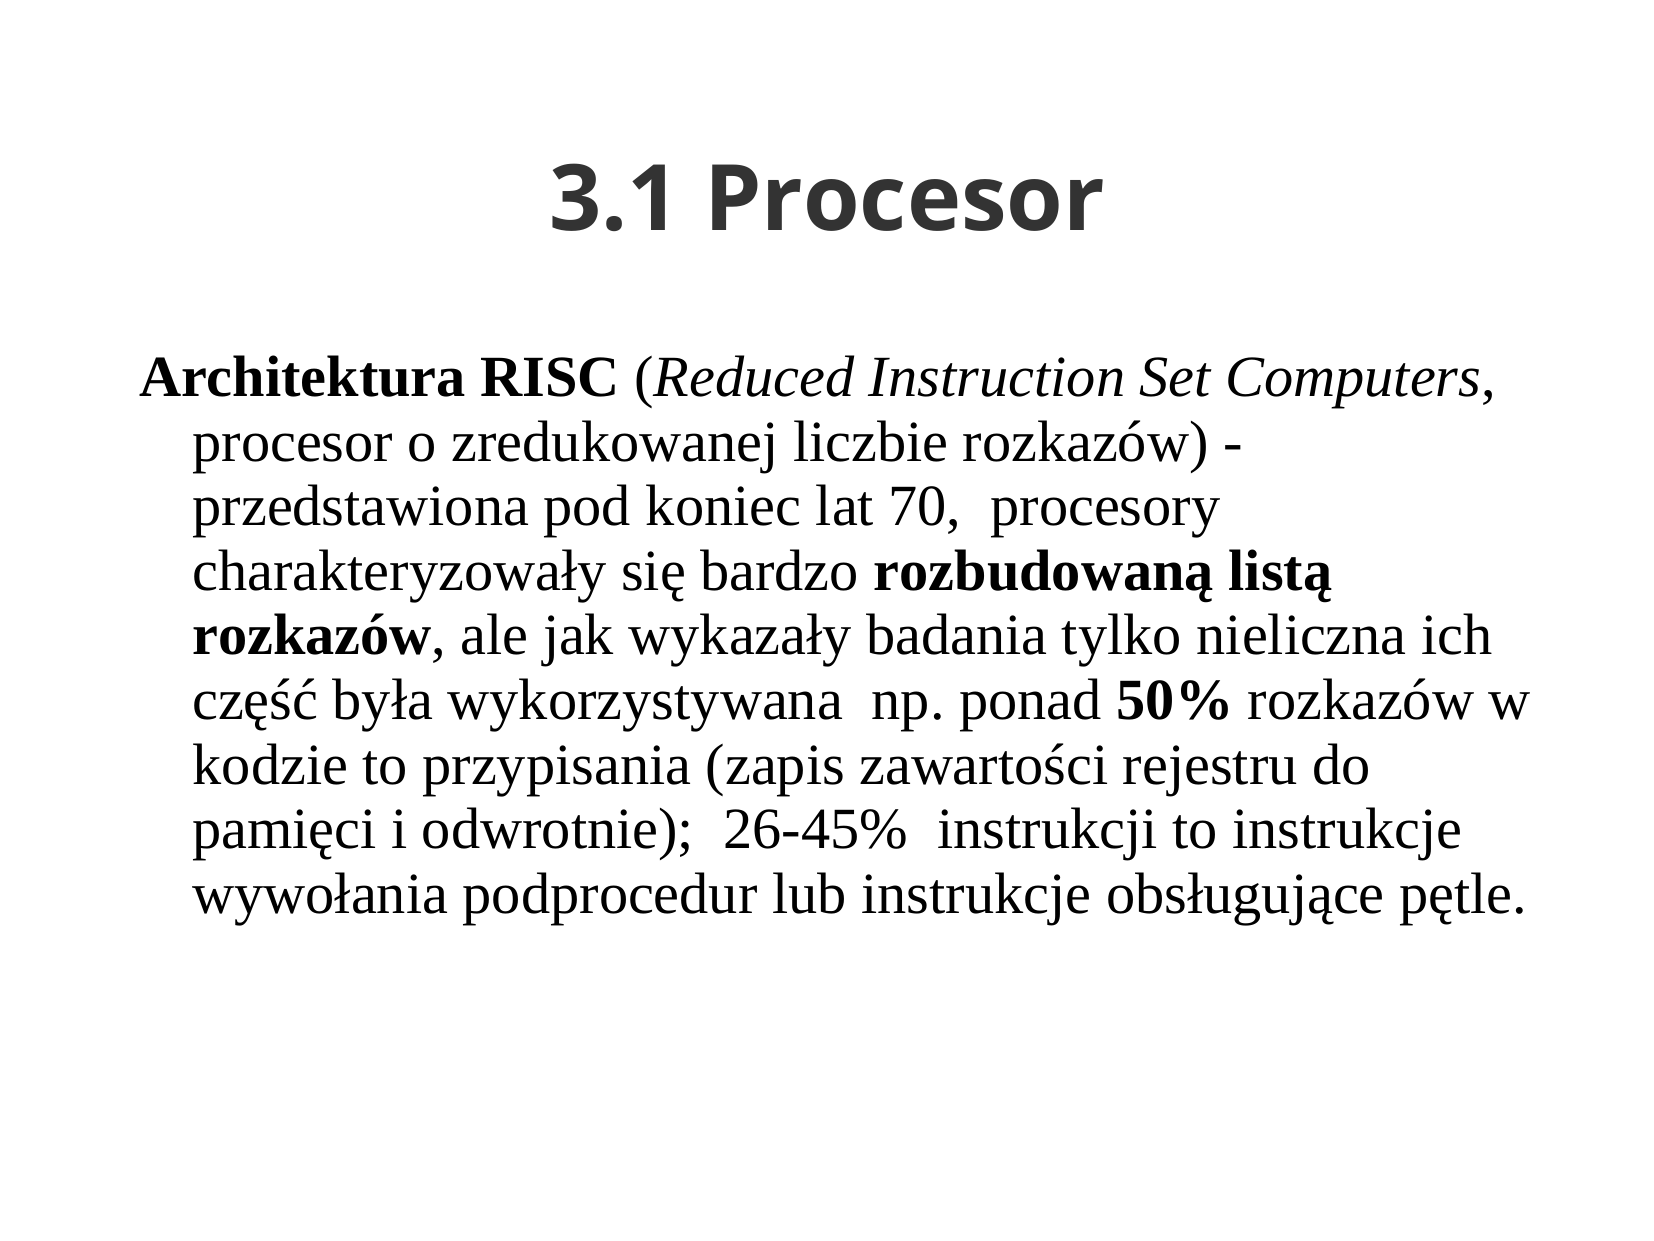

# 3.1 Procesor
Architektura RISC (Reduced Instruction Set Computers, procesor o zredukowanej liczbie rozkazów) - przedstawiona pod koniec lat 70, procesory charakteryzowały się bardzo rozbudowaną listą rozkazów, ale jak wykazały badania tylko nieliczna ich część była wykorzystywana np. ponad 50% rozkazów w kodzie to przypisania (zapis zawartości rejestru do pamięci i odwrotnie); 26-45% instrukcji to instrukcje wywołania podprocedur lub instrukcje obsługujące pętle.